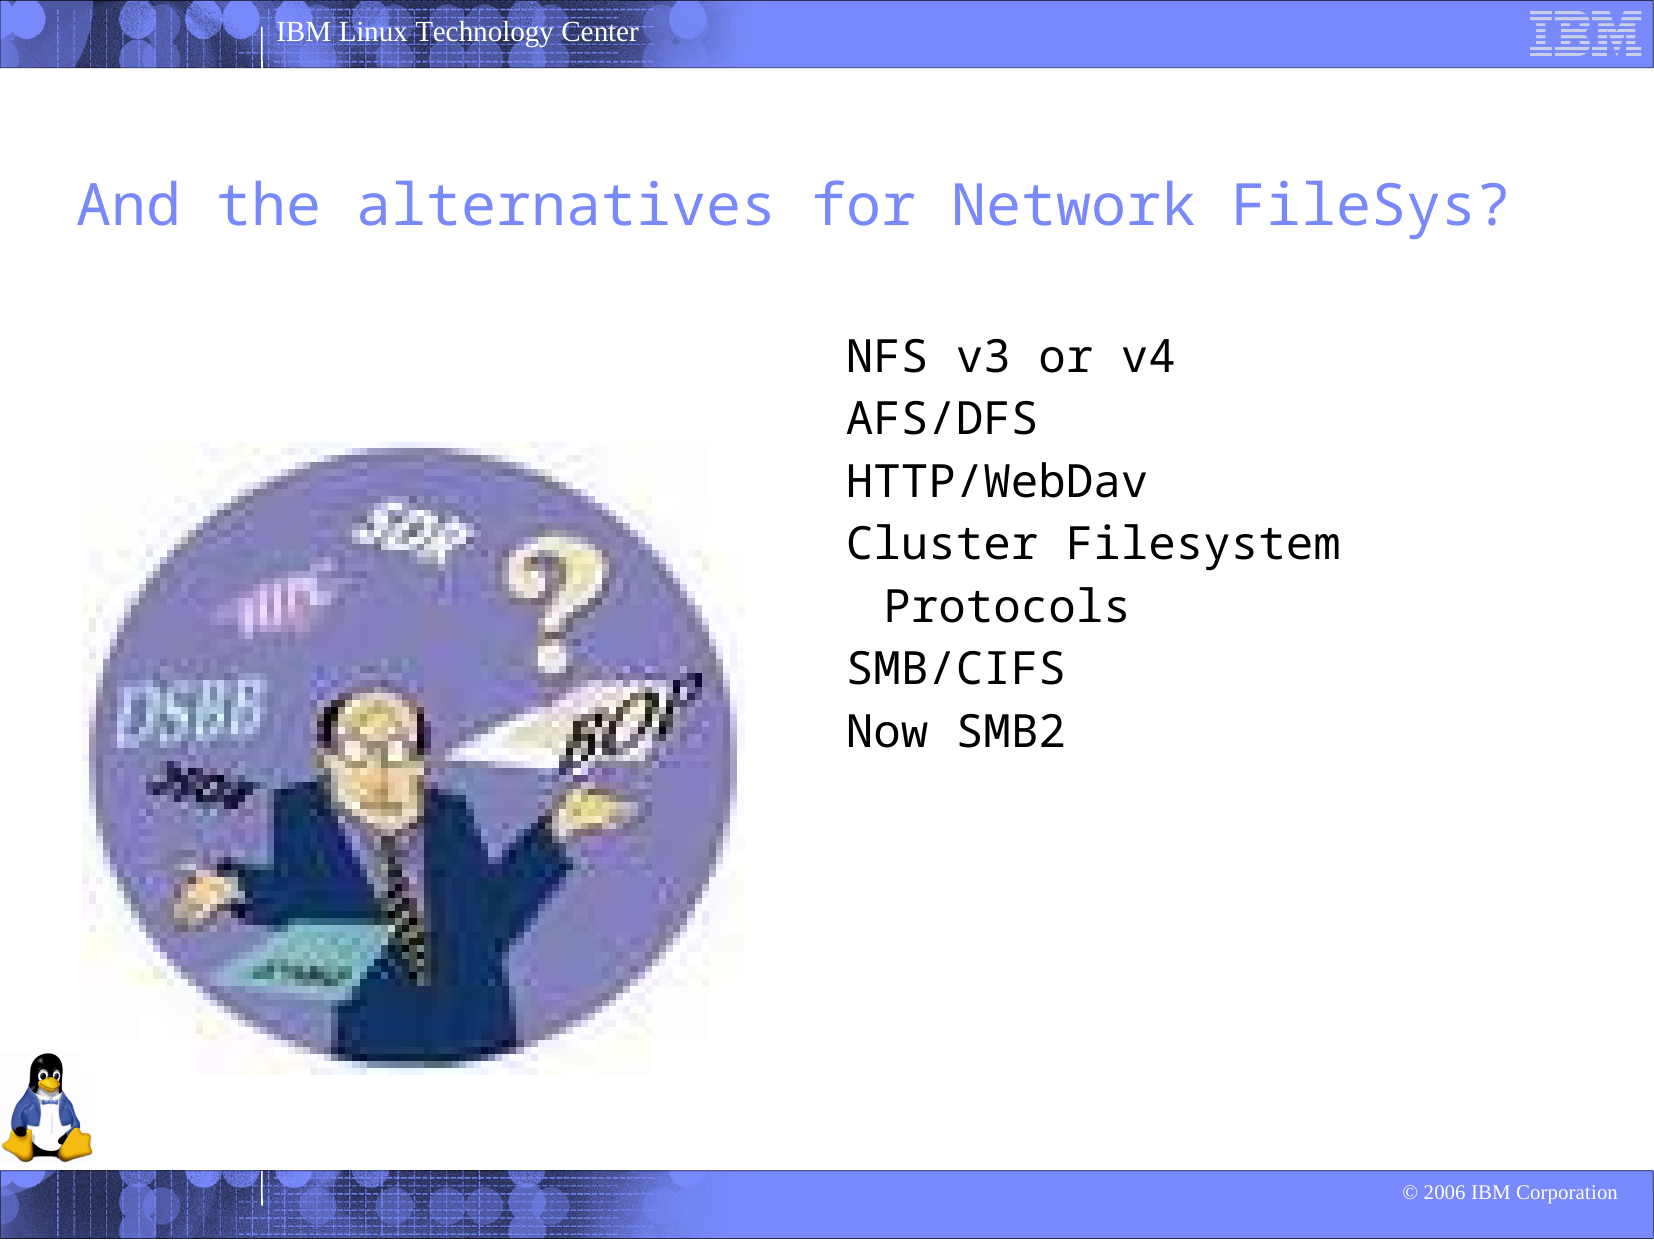

# And the alternatives for Network FileSys?
NFS v3 or v4
AFS/DFS
HTTP/WebDav
Cluster Filesystem Protocols
SMB/CIFS
Now SMB2